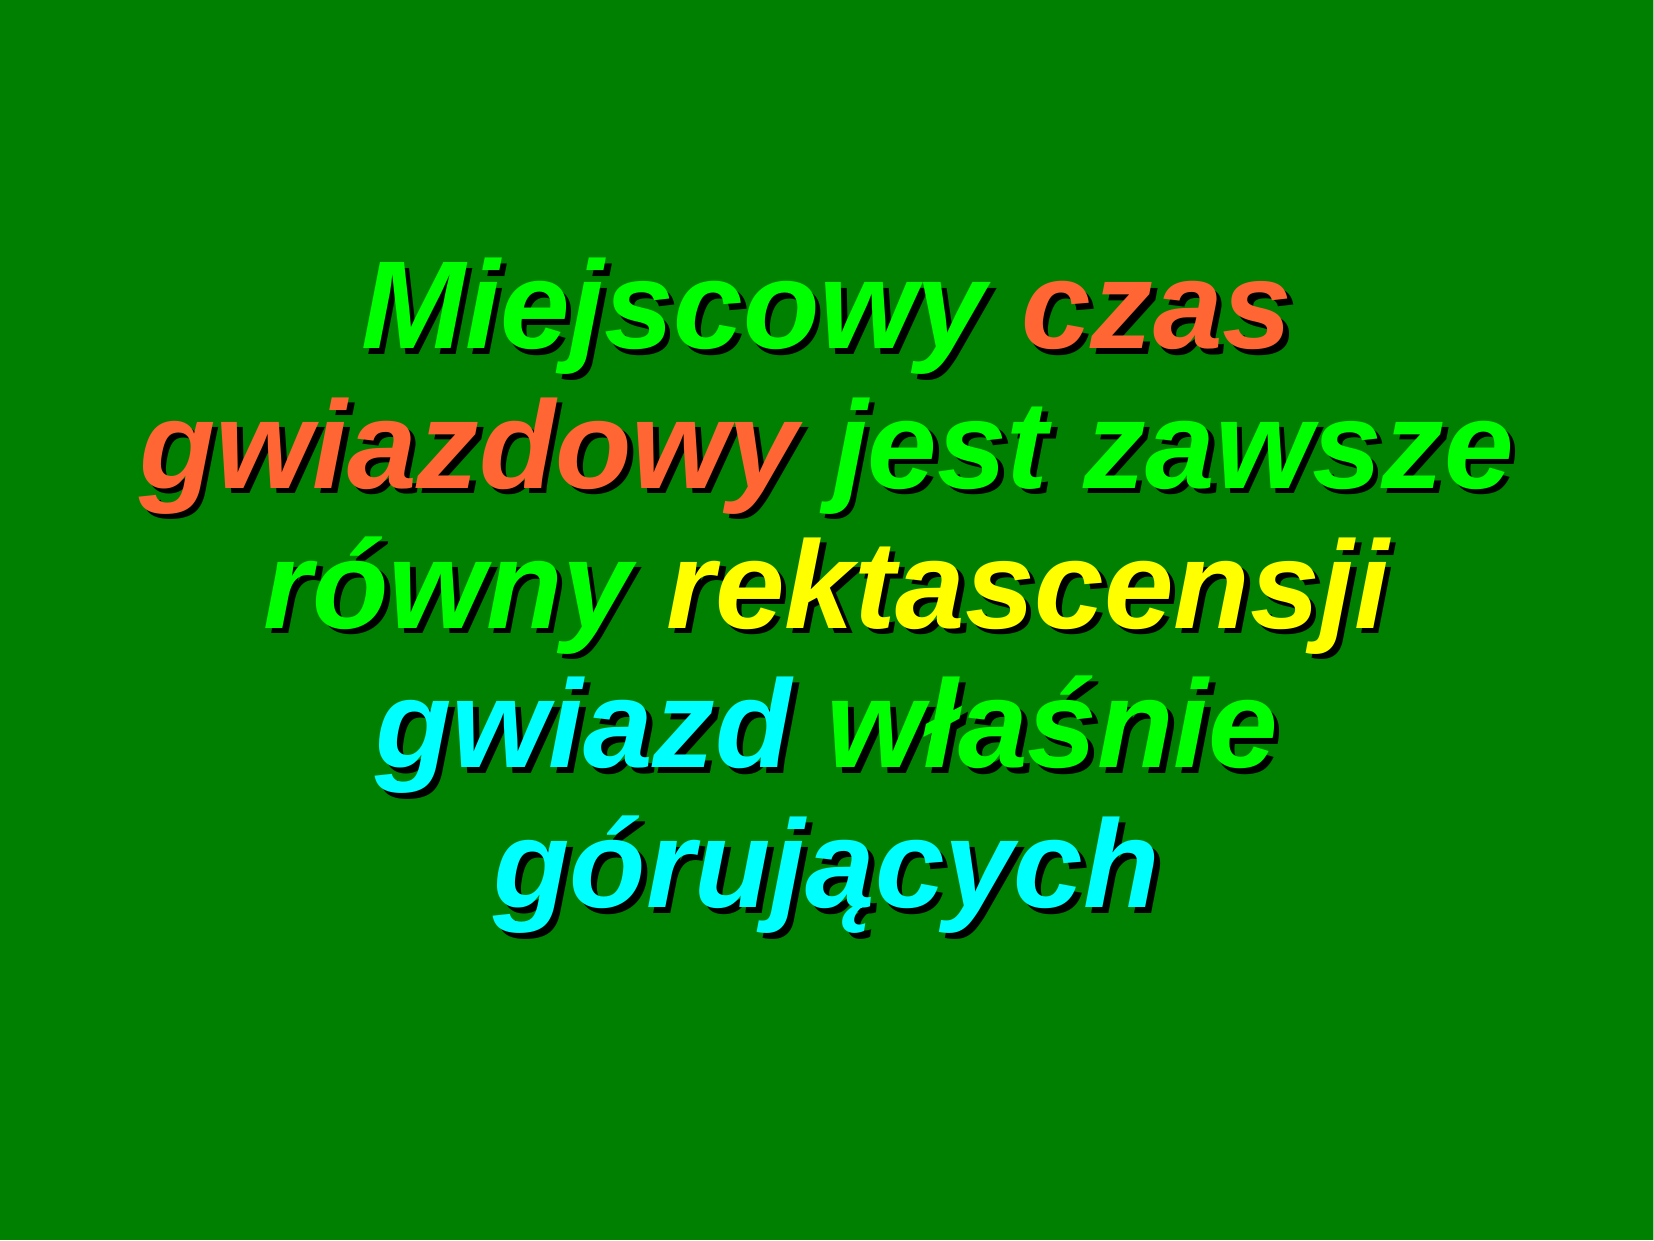

# Miejscowy czas gwiazdowy jest zawsze równy rektascensji gwiazd właśnie górujących